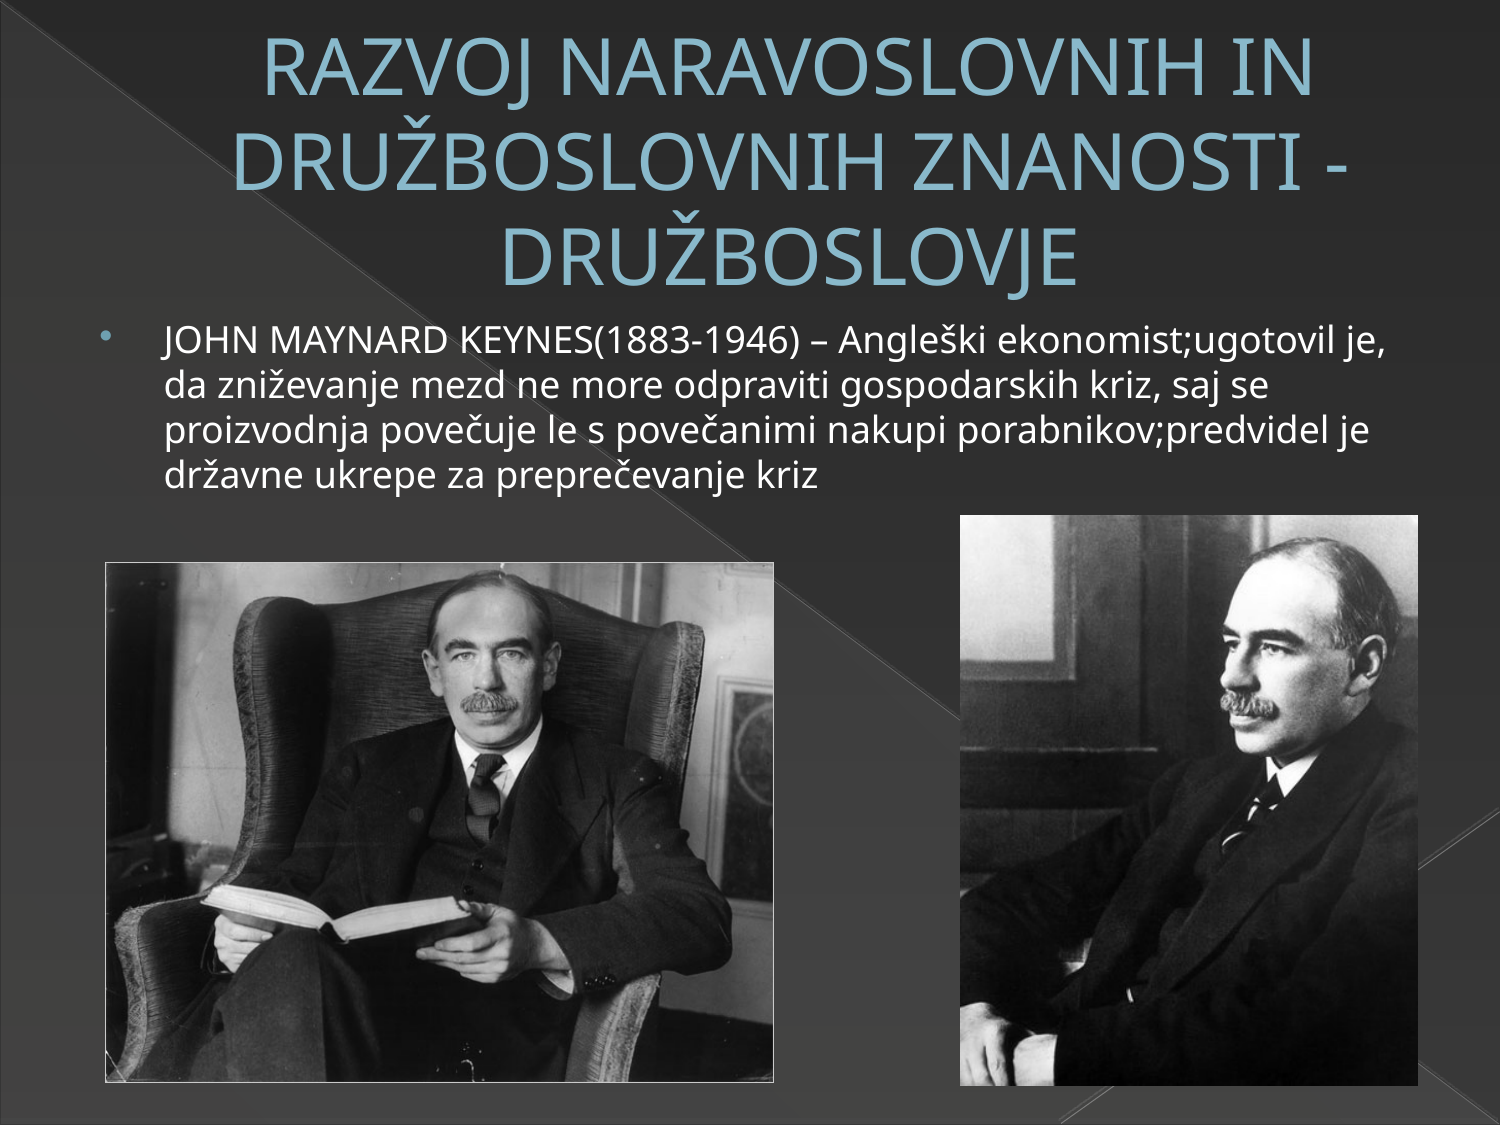

# RAZVOJ NARAVOSLOVNIH IN DRUŽBOSLOVNIH ZNANOSTI - DRUŽBOSLOVJE
JOHN MAYNARD KEYNES(1883-1946) – Angleški ekonomist;ugotovil je, da zniževanje mezd ne more odpraviti gospodarskih kriz, saj se proizvodnja povečuje le s povečanimi nakupi porabnikov;predvidel je državne ukrepe za preprečevanje kriz